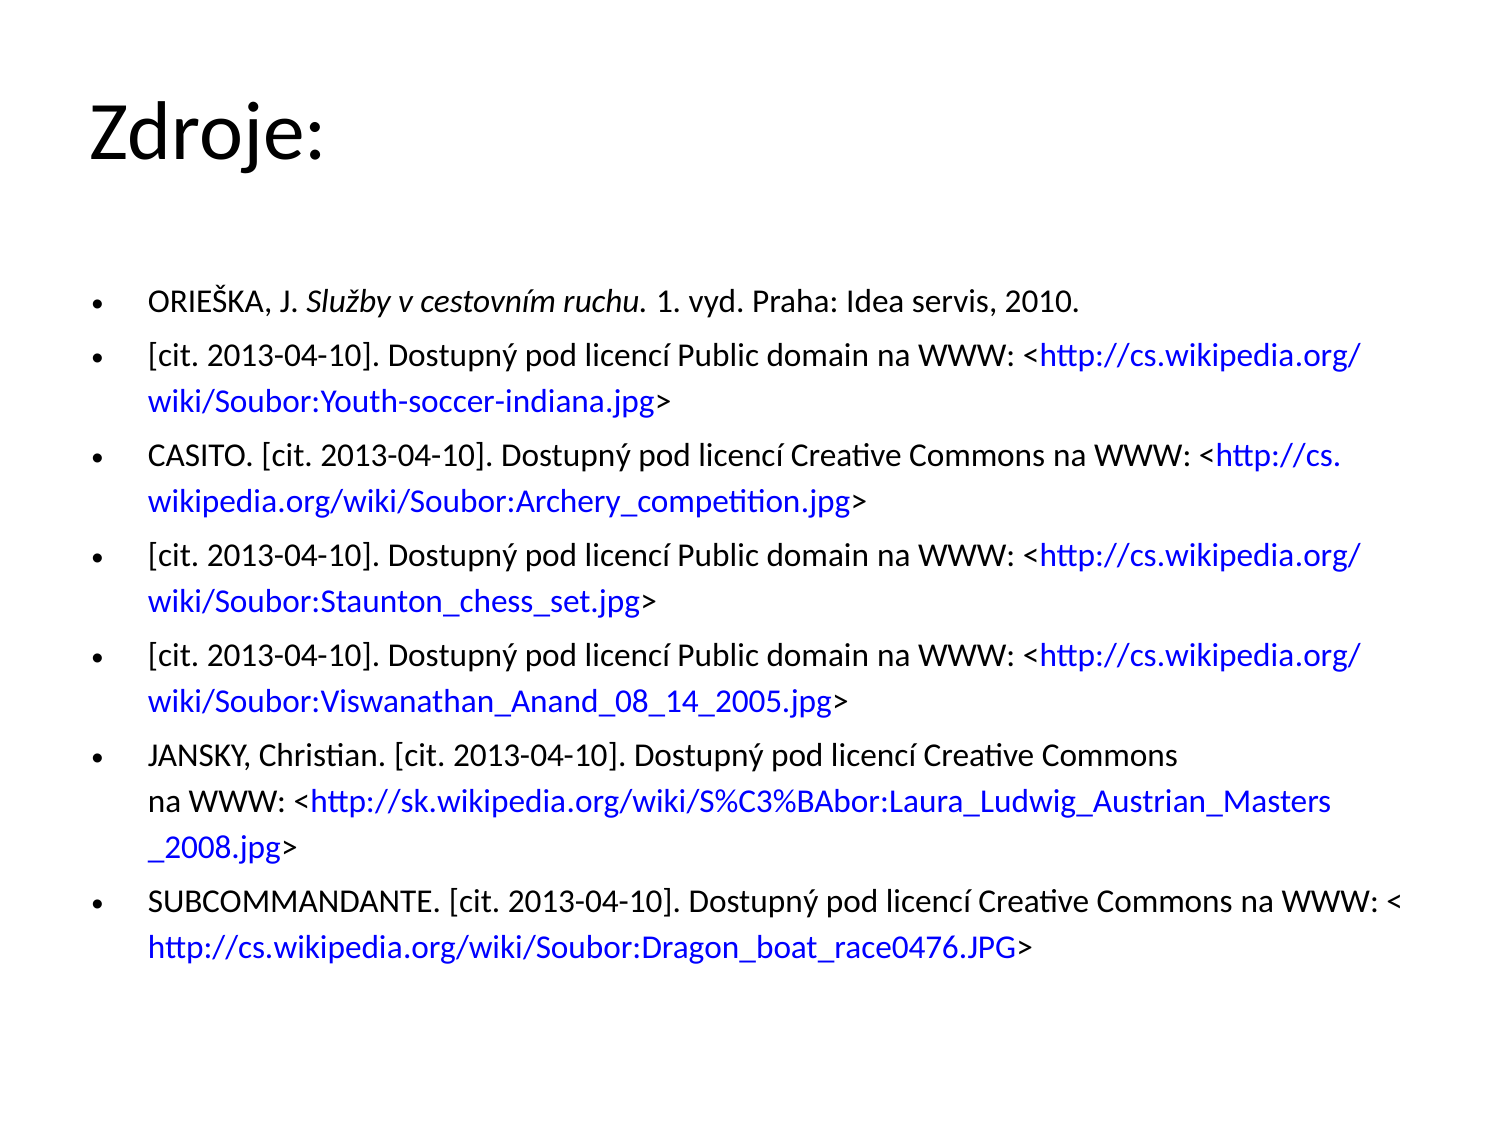

# Zdroje:
ORIEŠKA, J. Služby v cestovním ruchu. 1. vyd. Praha: Idea servis, 2010.
[cit. 2013-04-10]. Dostupný pod licencí Public domain na WWW: <http://cs.wikipedia.org/wiki/Soubor:Youth-soccer-indiana.jpg>
CASITO. [cit. 2013-04-10]. Dostupný pod licencí Creative Commons na WWW: <http://cs.wikipedia.org/wiki/Soubor:Archery_competition.jpg>
[cit. 2013-04-10]. Dostupný pod licencí Public domain na WWW: <http://cs.wikipedia.org/wiki/Soubor:Staunton_chess_set.jpg>
[cit. 2013-04-10]. Dostupný pod licencí Public domain na WWW: <http://cs.wikipedia.org/wiki/Soubor:Viswanathan_Anand_08_14_2005.jpg>
JANSKY, Christian. [cit. 2013-04-10]. Dostupný pod licencí Creative Commons
na WWW: <http://sk.wikipedia.org/wiki/S%C3%BAbor:Laura_Ludwig_Austrian_Masters_2008.jpg>
SUBCOMMANDANTE. [cit. 2013-04-10]. Dostupný pod licencí Creative Commons na WWW: <http://cs.wikipedia.org/wiki/Soubor:Dragon_boat_race0476.JPG>